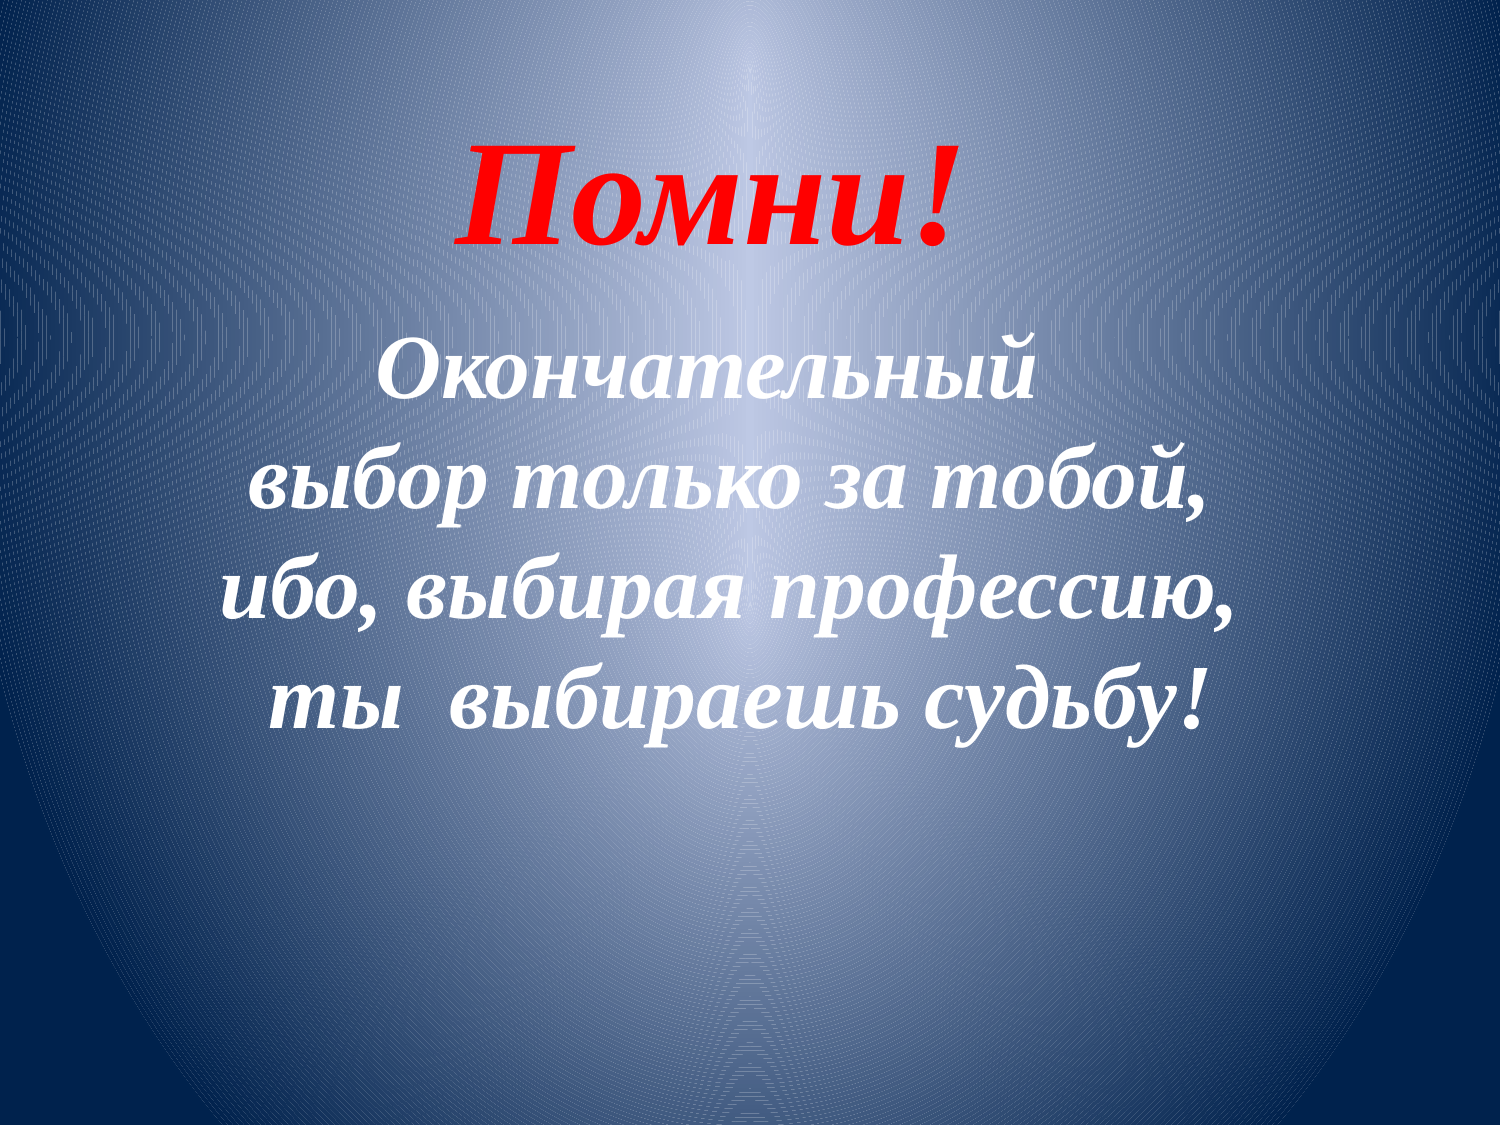

Помни!
Окончательный
 выбор только за тобой,
 ибо, выбирая профессию,
 ты выбираешь судьбу!